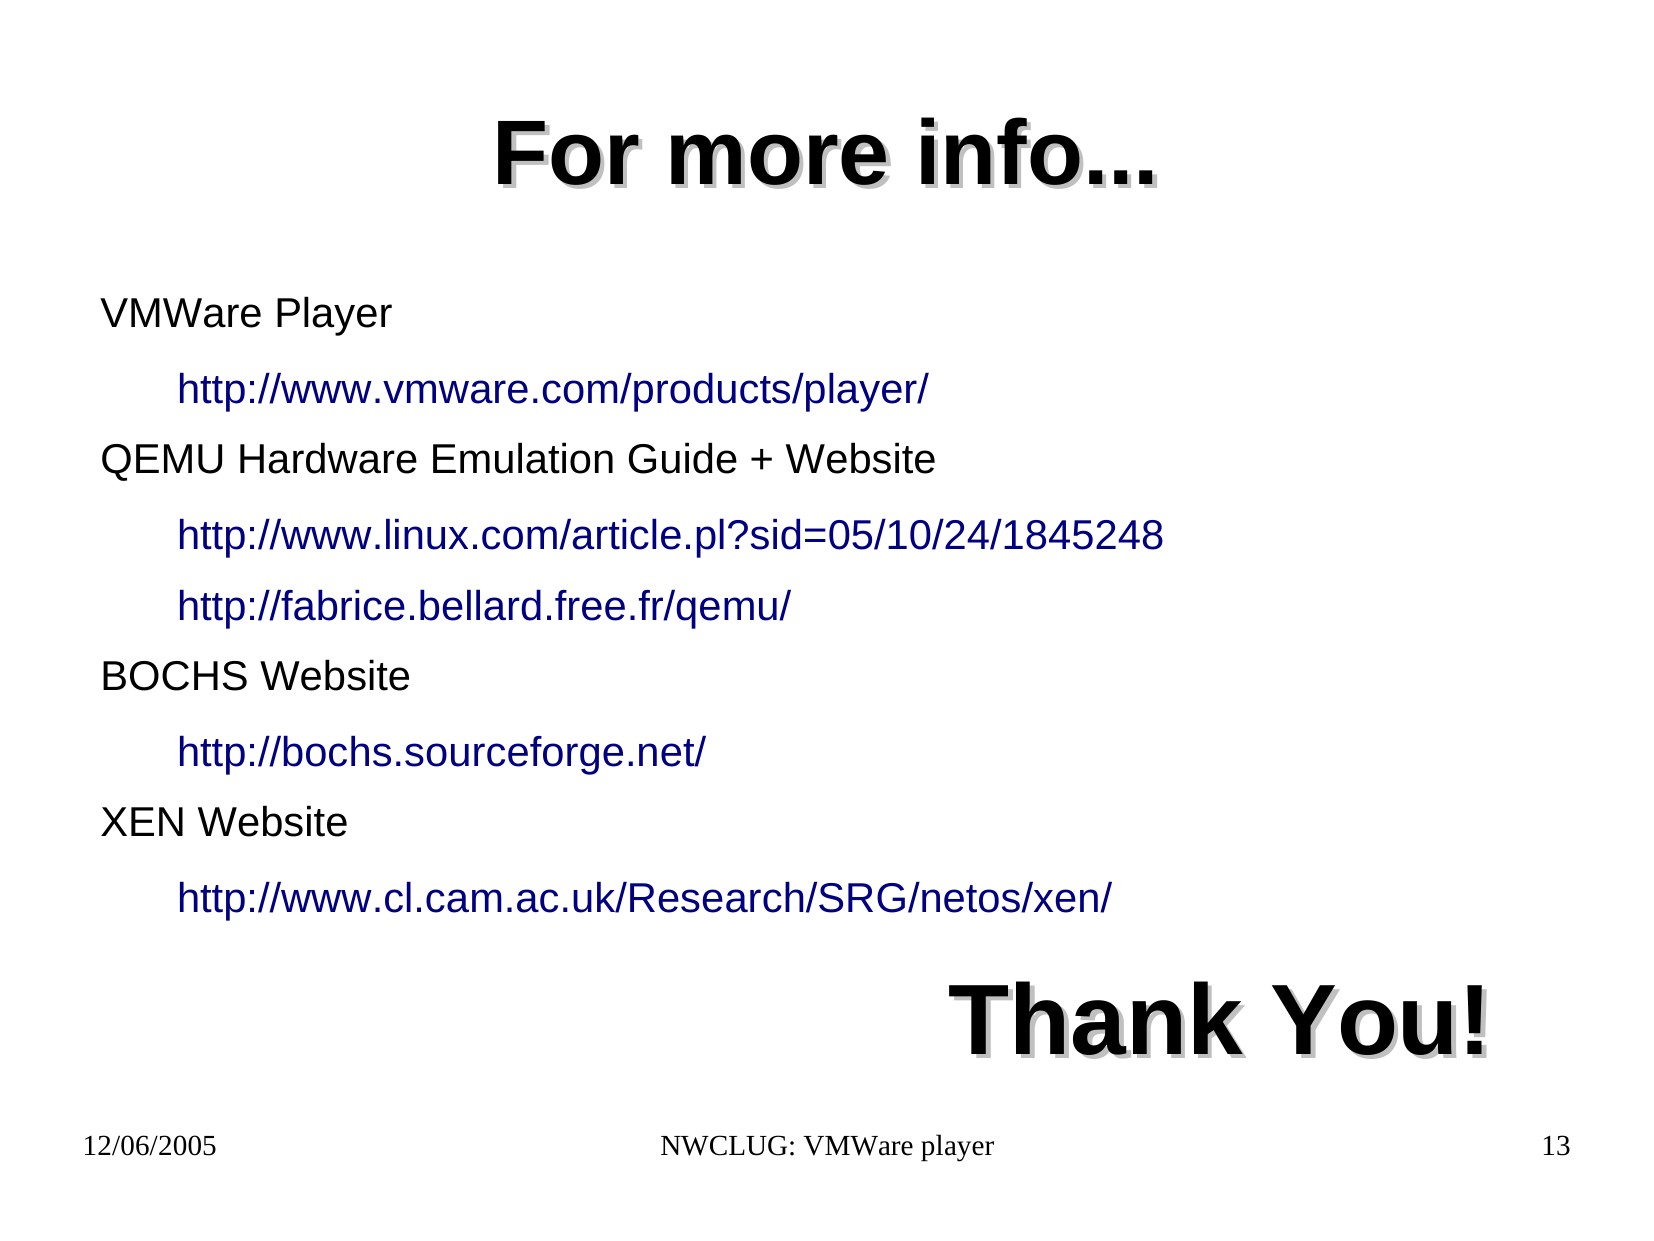

# For more info...
VMWare Player
http://www.vmware.com/products/player/
QEMU Hardware Emulation Guide + Website
http://www.linux.com/article.pl?sid=05/10/24/1845248
http://fabrice.bellard.free.fr/qemu/
BOCHS Website
http://bochs.sourceforge.net/
XEN Website
http://www.cl.cam.ac.uk/Research/SRG/netos/xen/
Thank You!
12/06/2005
NWCLUG: VMWare player
13